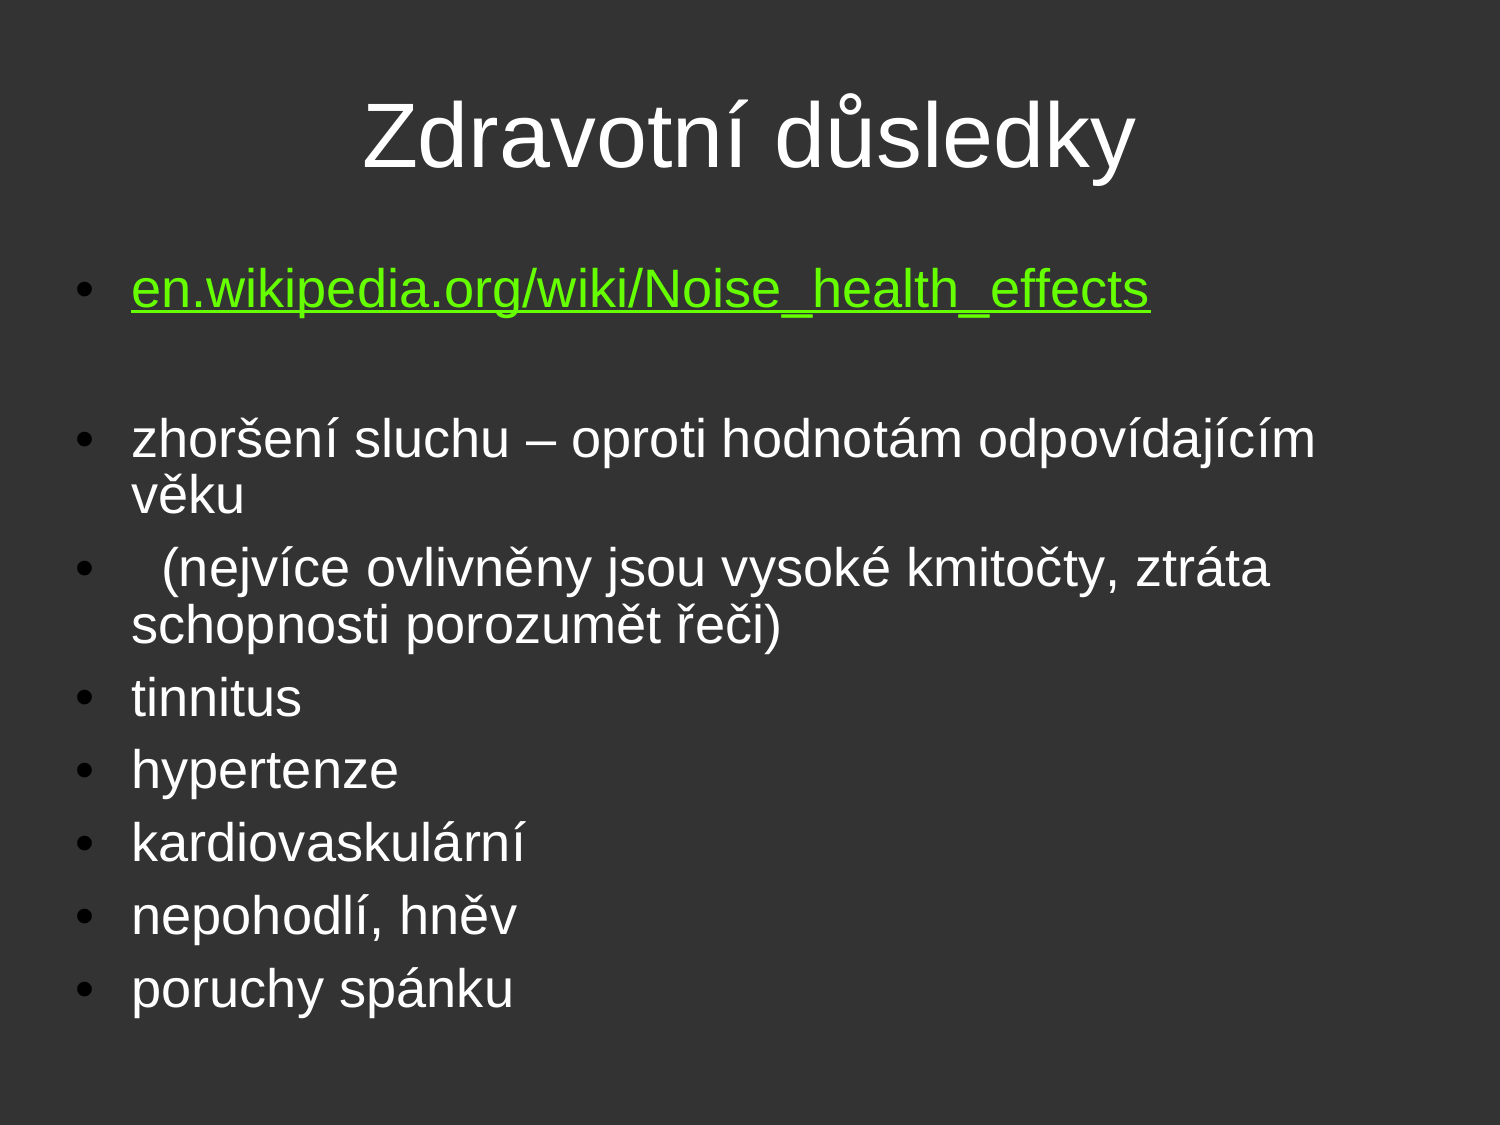

# Zdravotní důsledky
en.wikipedia.org/wiki/Noise_health_effects
zhoršení sluchu – oproti hodnotám odpovídajícím věku
 (nejvíce ovlivněny jsou vysoké kmitočty, ztráta schopnosti porozumět řeči)
tinnitus
hypertenze
kardiovaskulární
nepohodlí, hněv
poruchy spánku